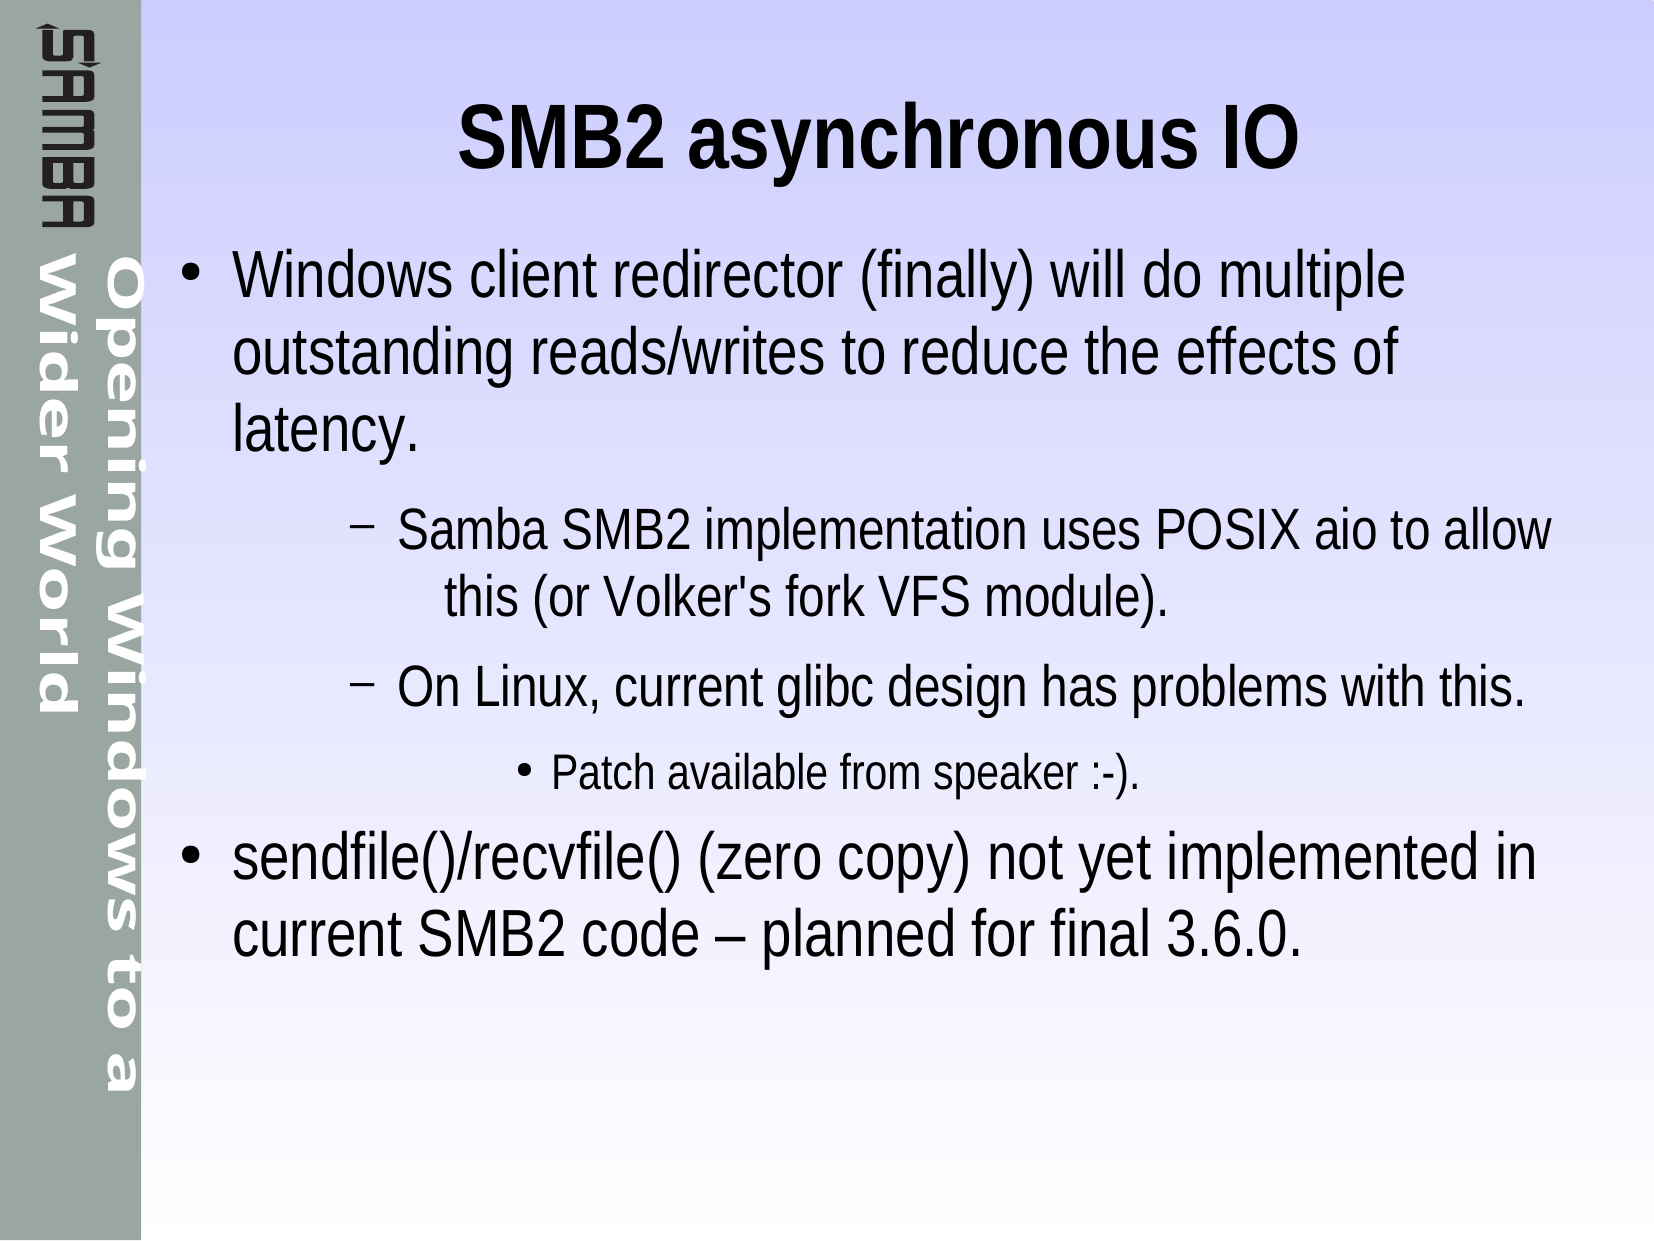

# SMB2 asynchronous IO
Windows client redirector (finally) will do multiple outstanding reads/writes to reduce the effects of latency.
Samba SMB2 implementation uses POSIX aio to allow this (or Volker's fork VFS module).
On Linux, current glibc design has problems with this.
Patch available from speaker :-).
sendfile()/recvfile() (zero copy) not yet implemented in current SMB2 code – planned for final 3.6.0.